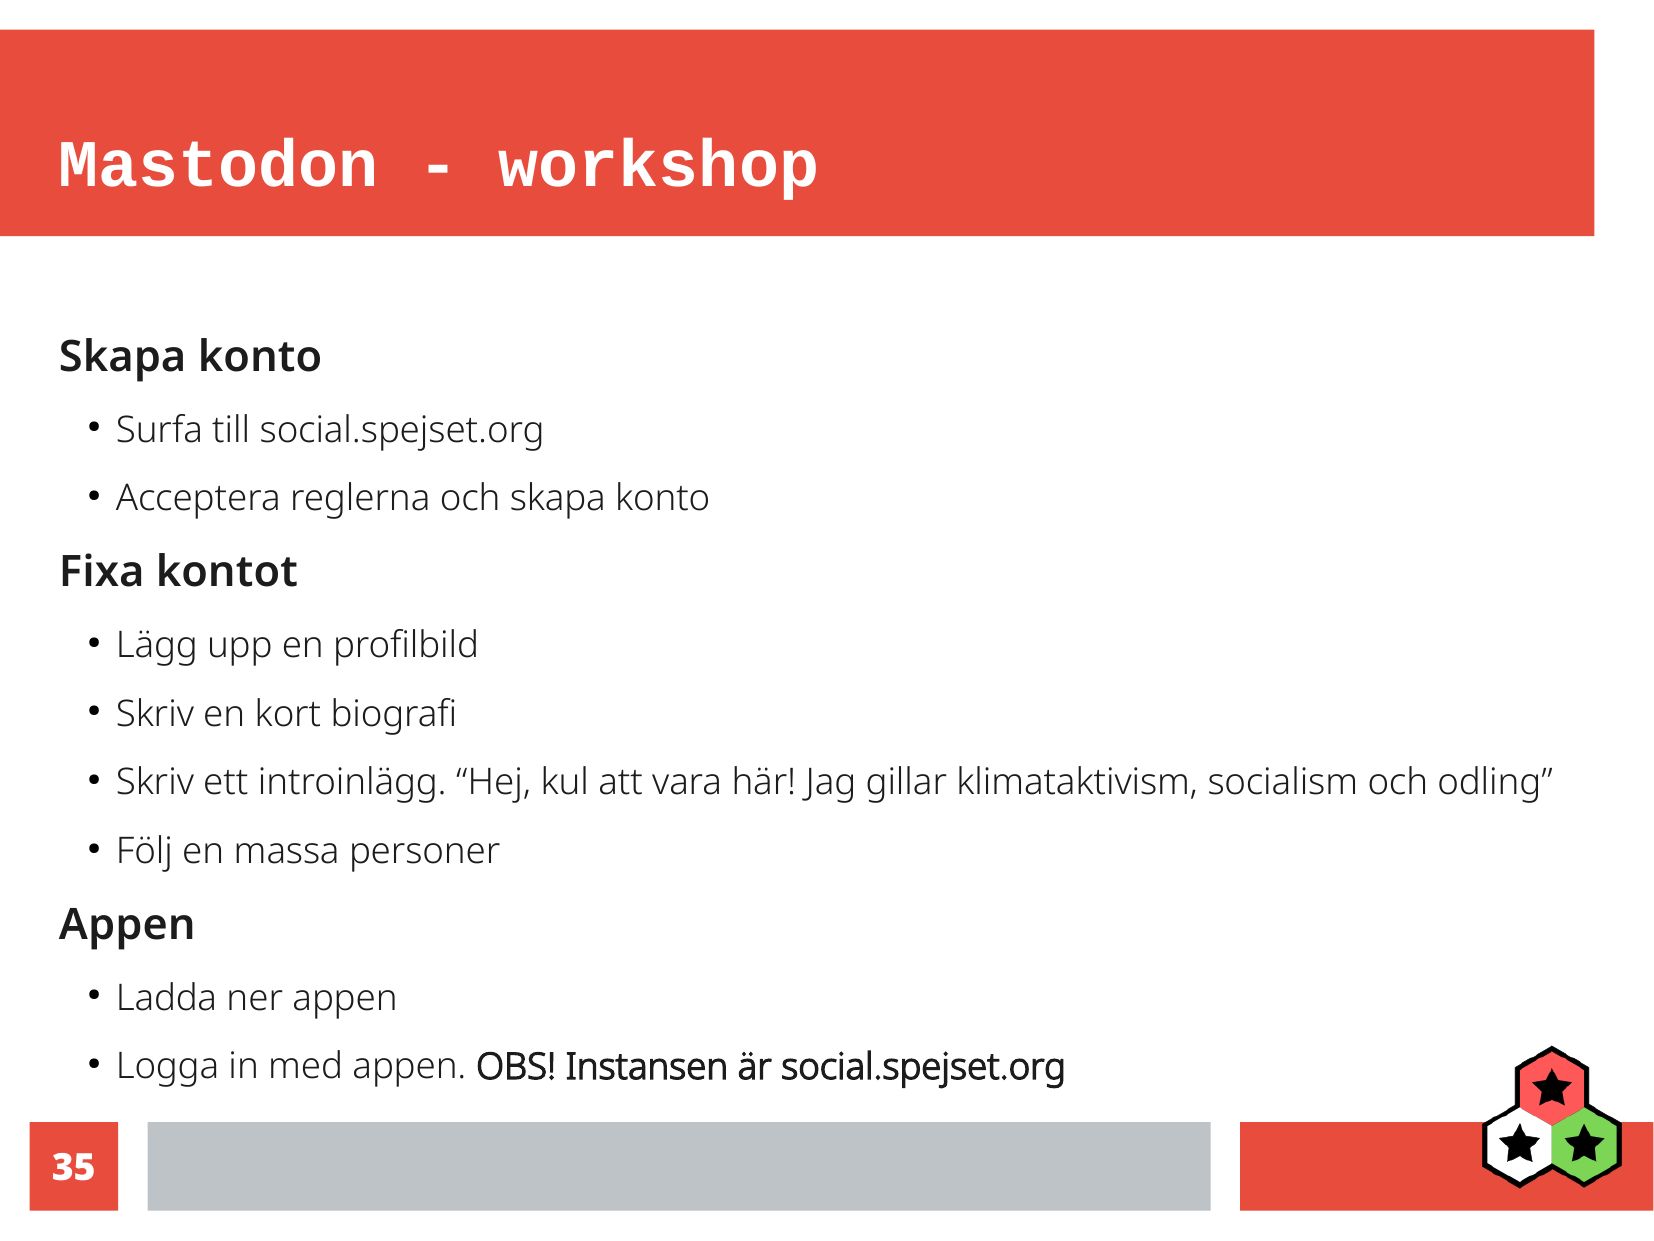

# Mastodon - workshop
Skapa konto
Surfa till social.spejset.org
Acceptera reglerna och skapa konto
Fixa kontot
Lägg upp en profilbild
Skriv en kort biografi
Skriv ett introinlägg. “Hej, kul att vara här! Jag gillar klimataktivism, socialism och odling”
Följ en massa personer
Appen
Ladda ner appen
Logga in med appen. OBS! Instansen är social.spejset.org
35